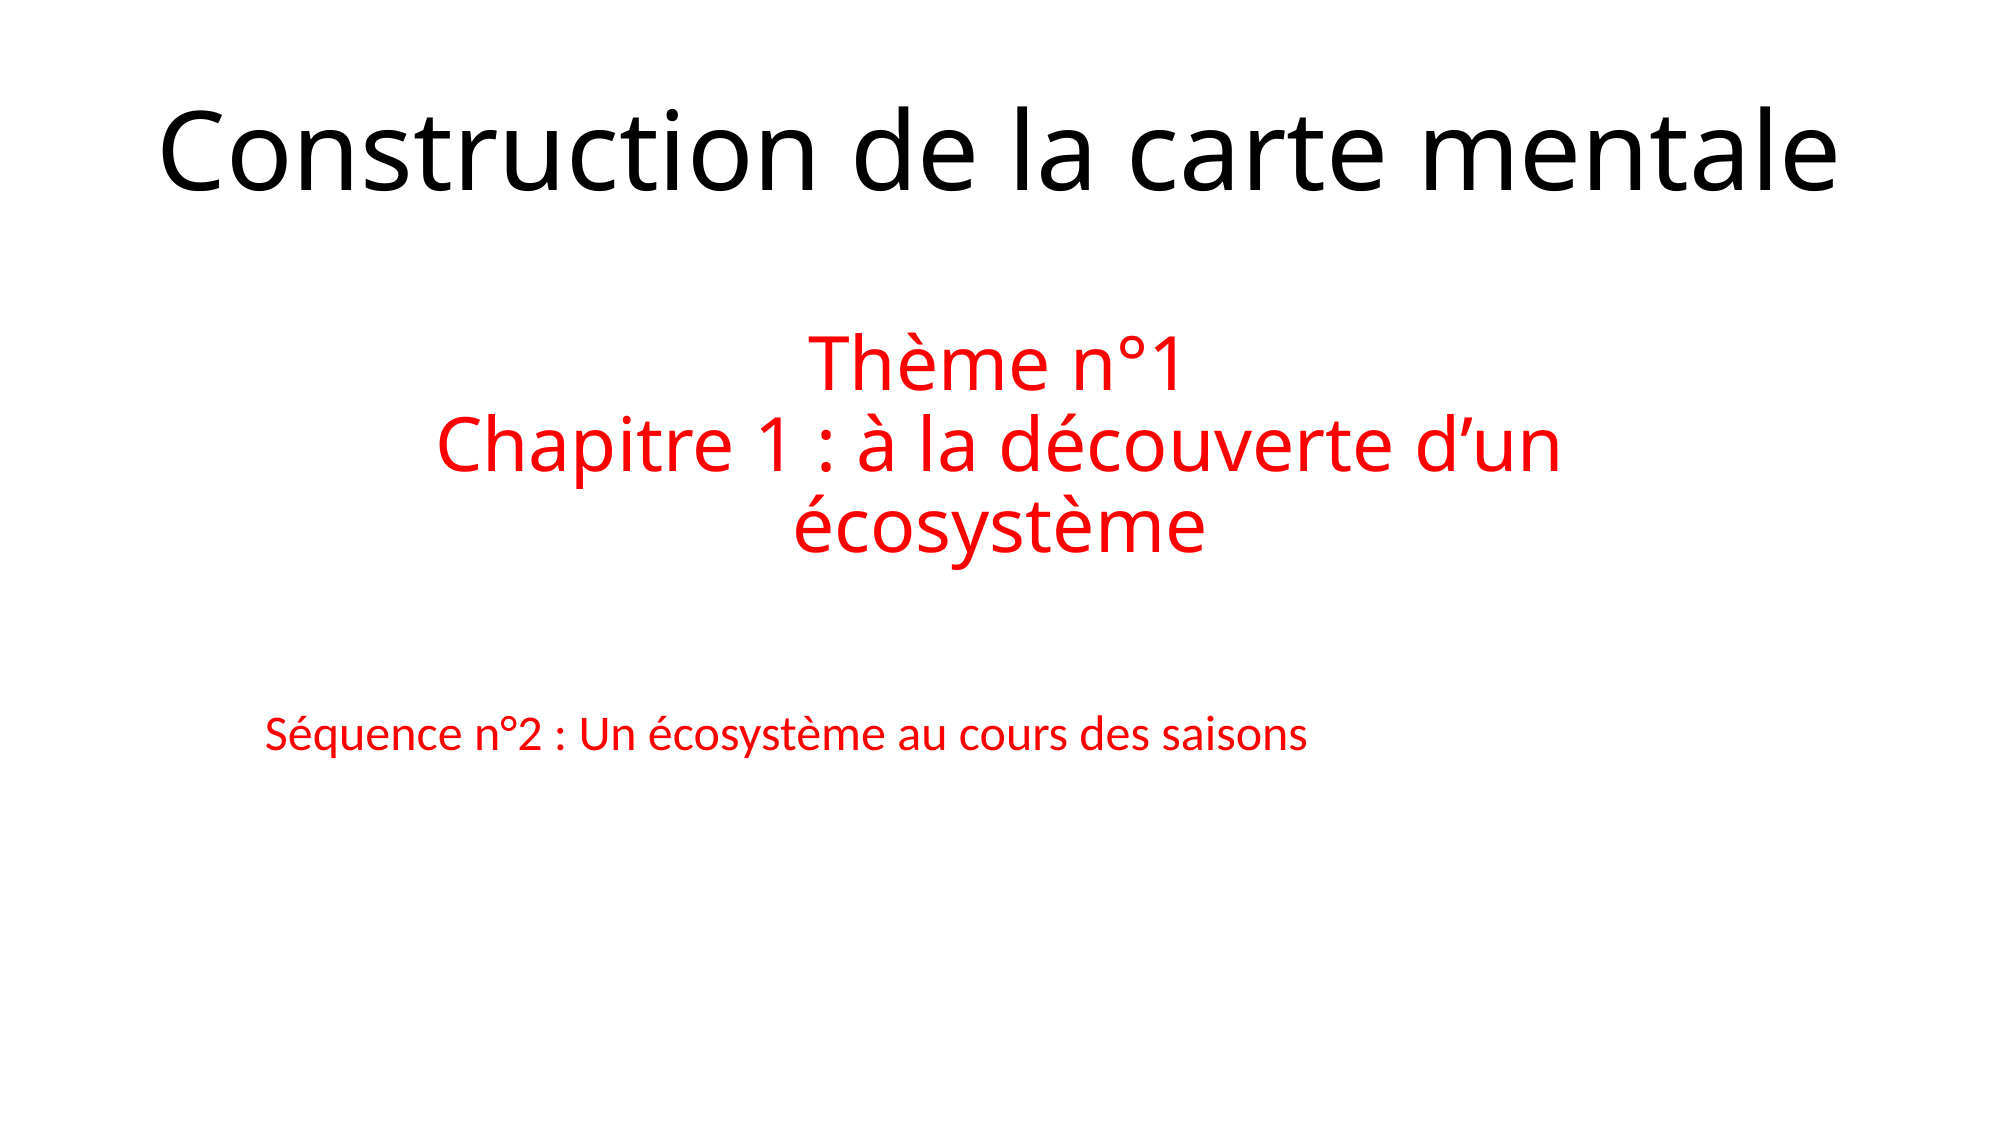

Construction de la carte mentale
# Thème n°1 Chapitre 1 : à la découverte d’un écosystème
Séquence n°2 : Un écosystème au cours des saisons